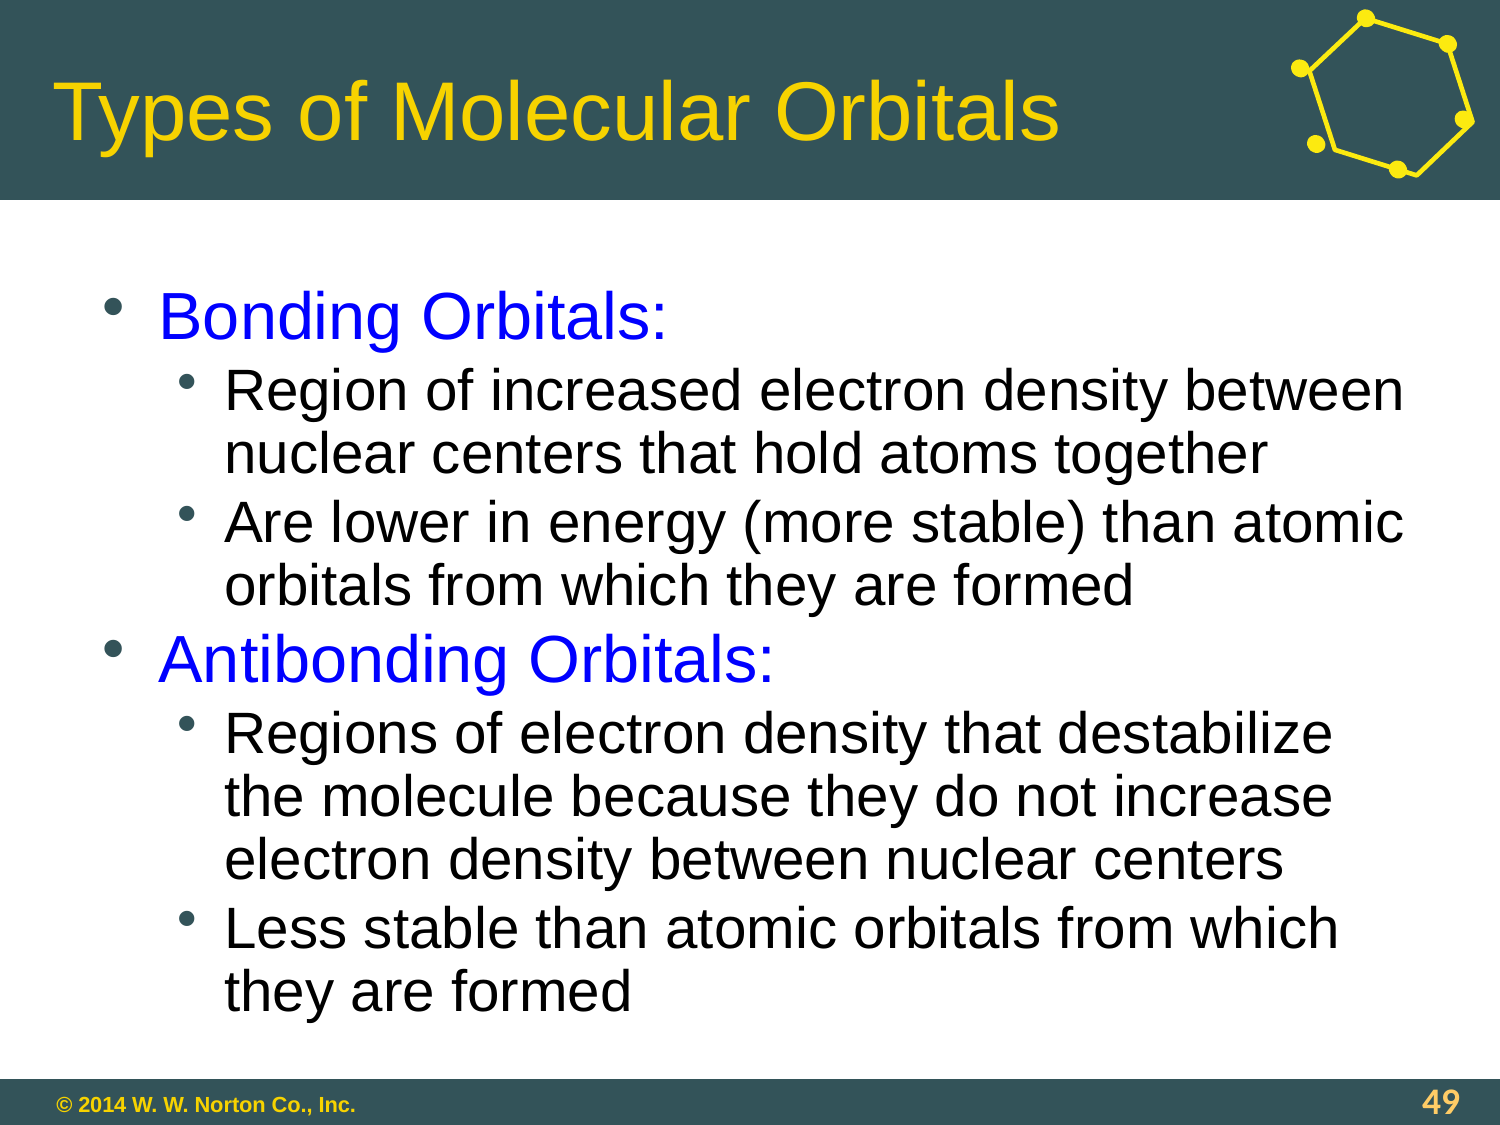

Types of Molecular Orbitals
# Bonding Orbitals:
Region of increased electron density between nuclear centers that hold atoms together
Are lower in energy (more stable) than atomic orbitals from which they are formed
Antibonding Orbitals:
Regions of electron density that destabilize the molecule because they do not increase electron density between nuclear centers
Less stable than atomic orbitals from which they are formed